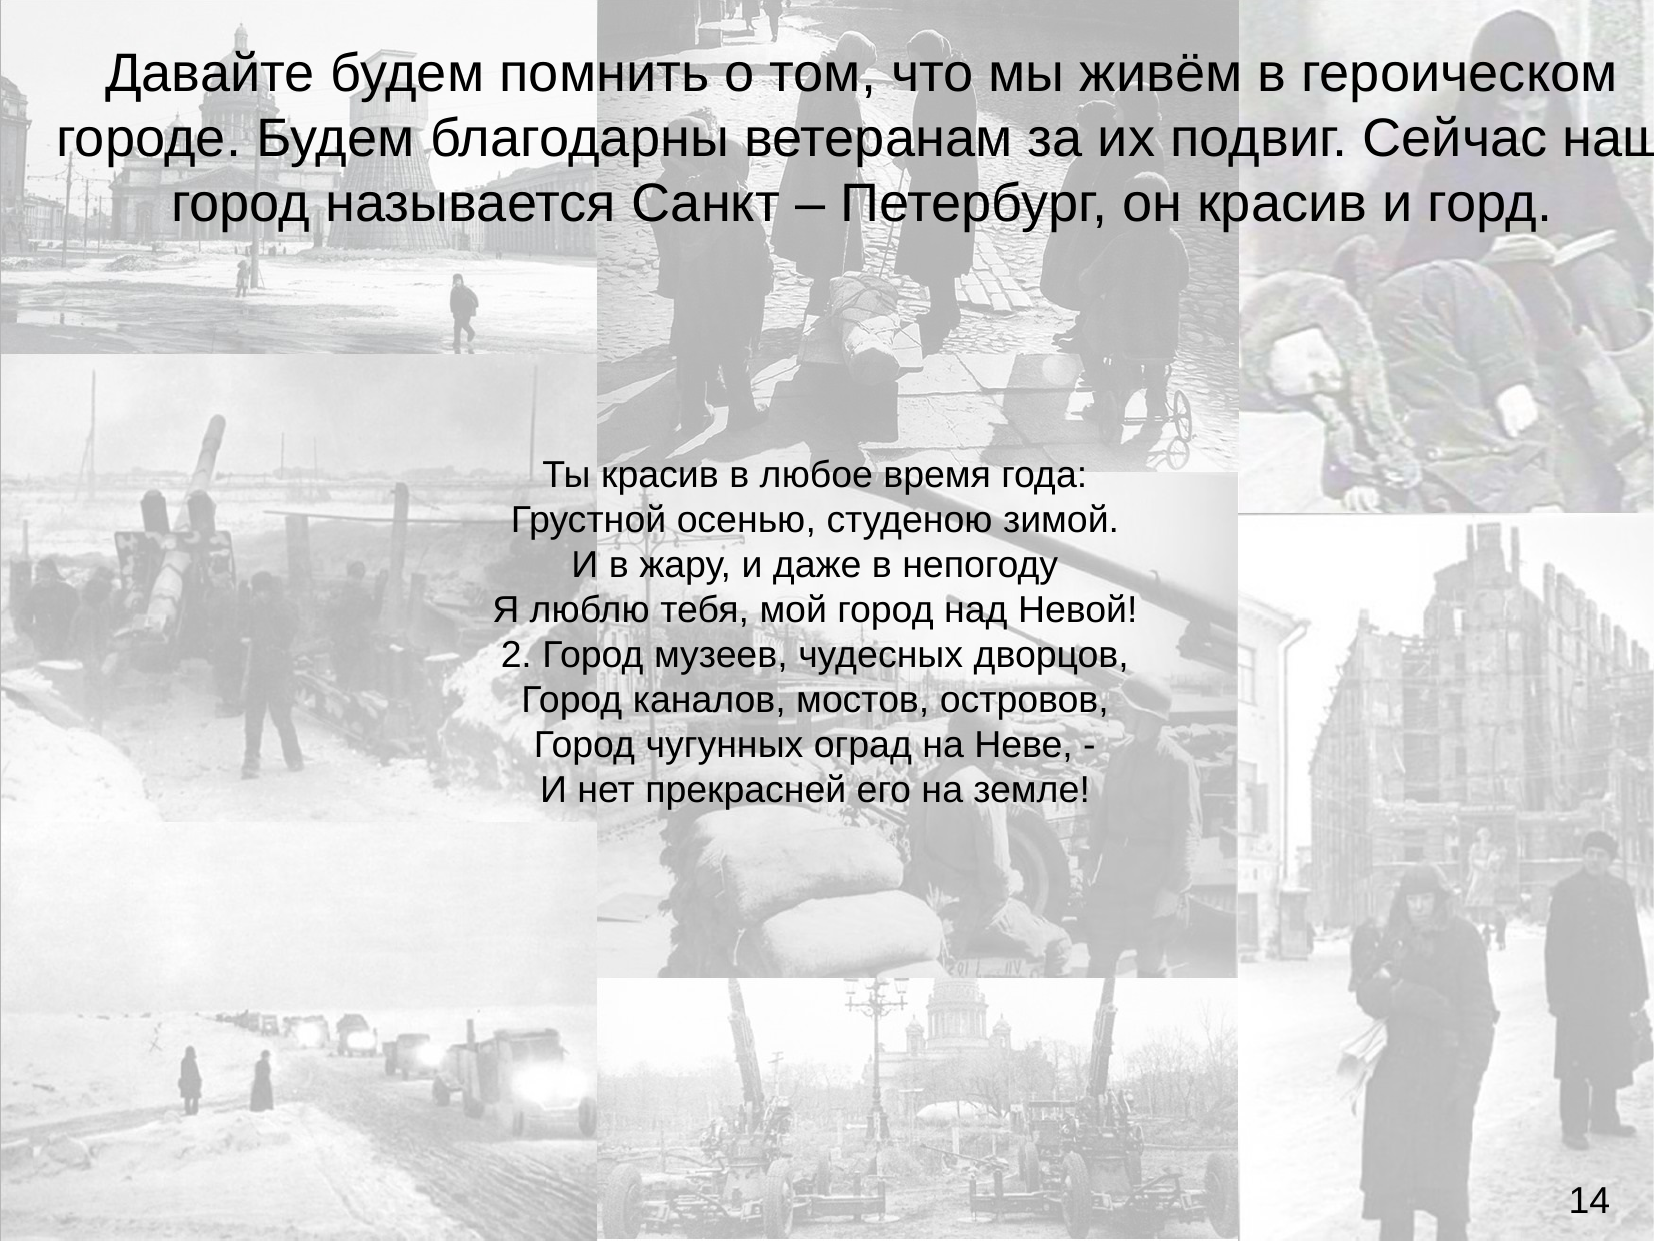

Давайте будем помнить о том, что мы живём в героическом городе. Будем благодарны ветеранам за их подвиг. Сейчас наш город называется Санкт – Петербург, он красив и горд.
Ты красив в любое время года:
Грустной осенью, студеною зимой.
И в жару, и даже в непогоду
Я люблю тебя, мой город над Невой!
2. Город музеев, чудесных дворцов,
Город каналов, мостов, островов,
Город чугунных оград на Неве, -
И нет прекрасней его на земле!